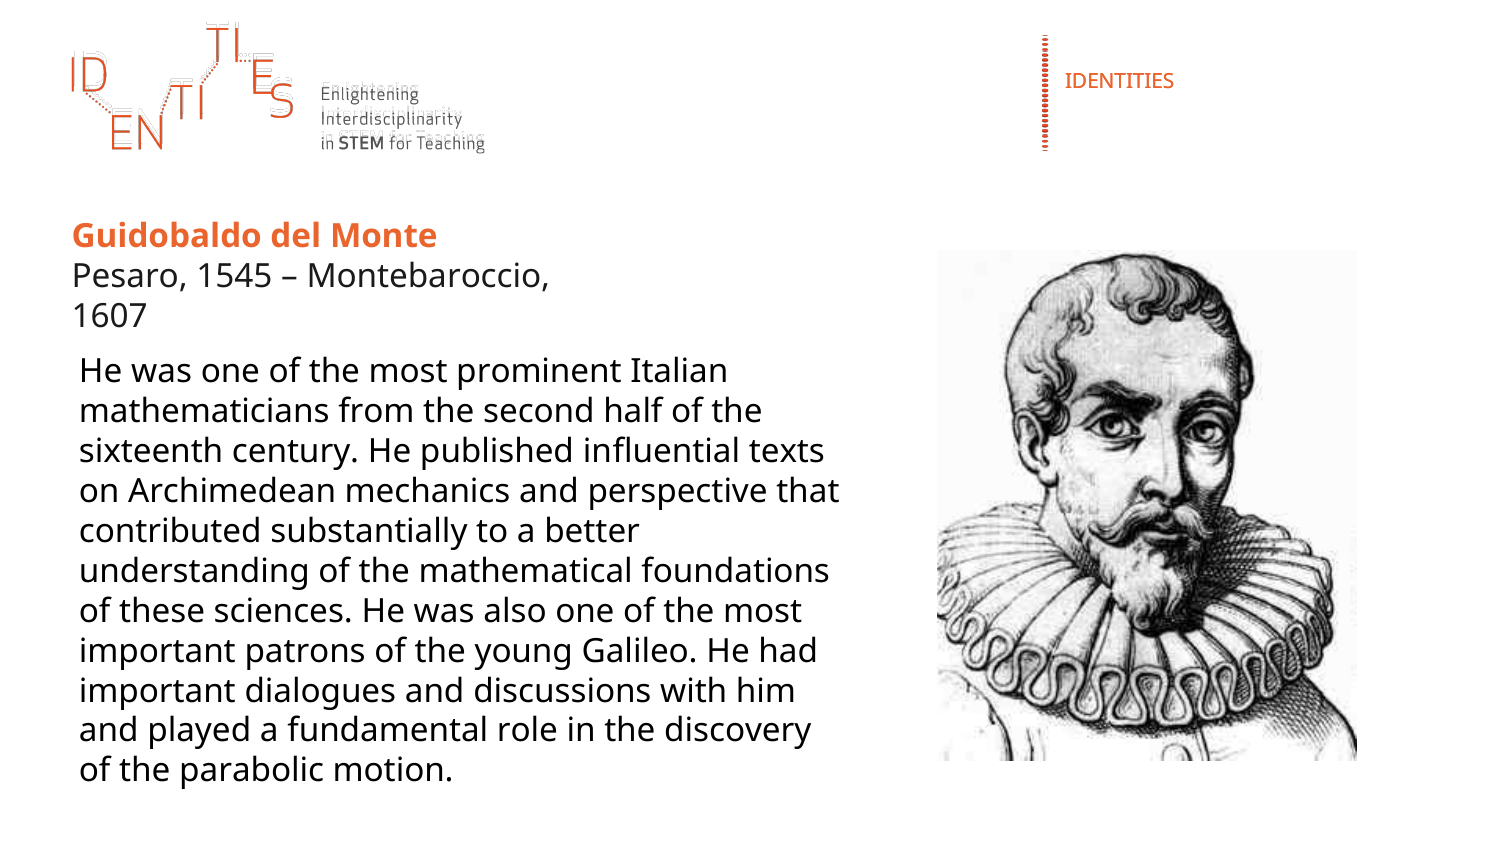

IDENTITIES
IDENTITIES
Guidobaldo del Monte
Pesaro, 1545 – Montebaroccio, 1607
He was one of the most prominent Italian mathematicians from the second half of the sixteenth century. He published inﬂuential texts on Archimedean mechanics and perspective that contributed substantially to a better understanding of the mathematical foundations of these sciences. He was also one of the most important patrons of the young Galileo. He had important dialogues and discussions with him and played a fundamental role in the discovery of the parabolic motion.